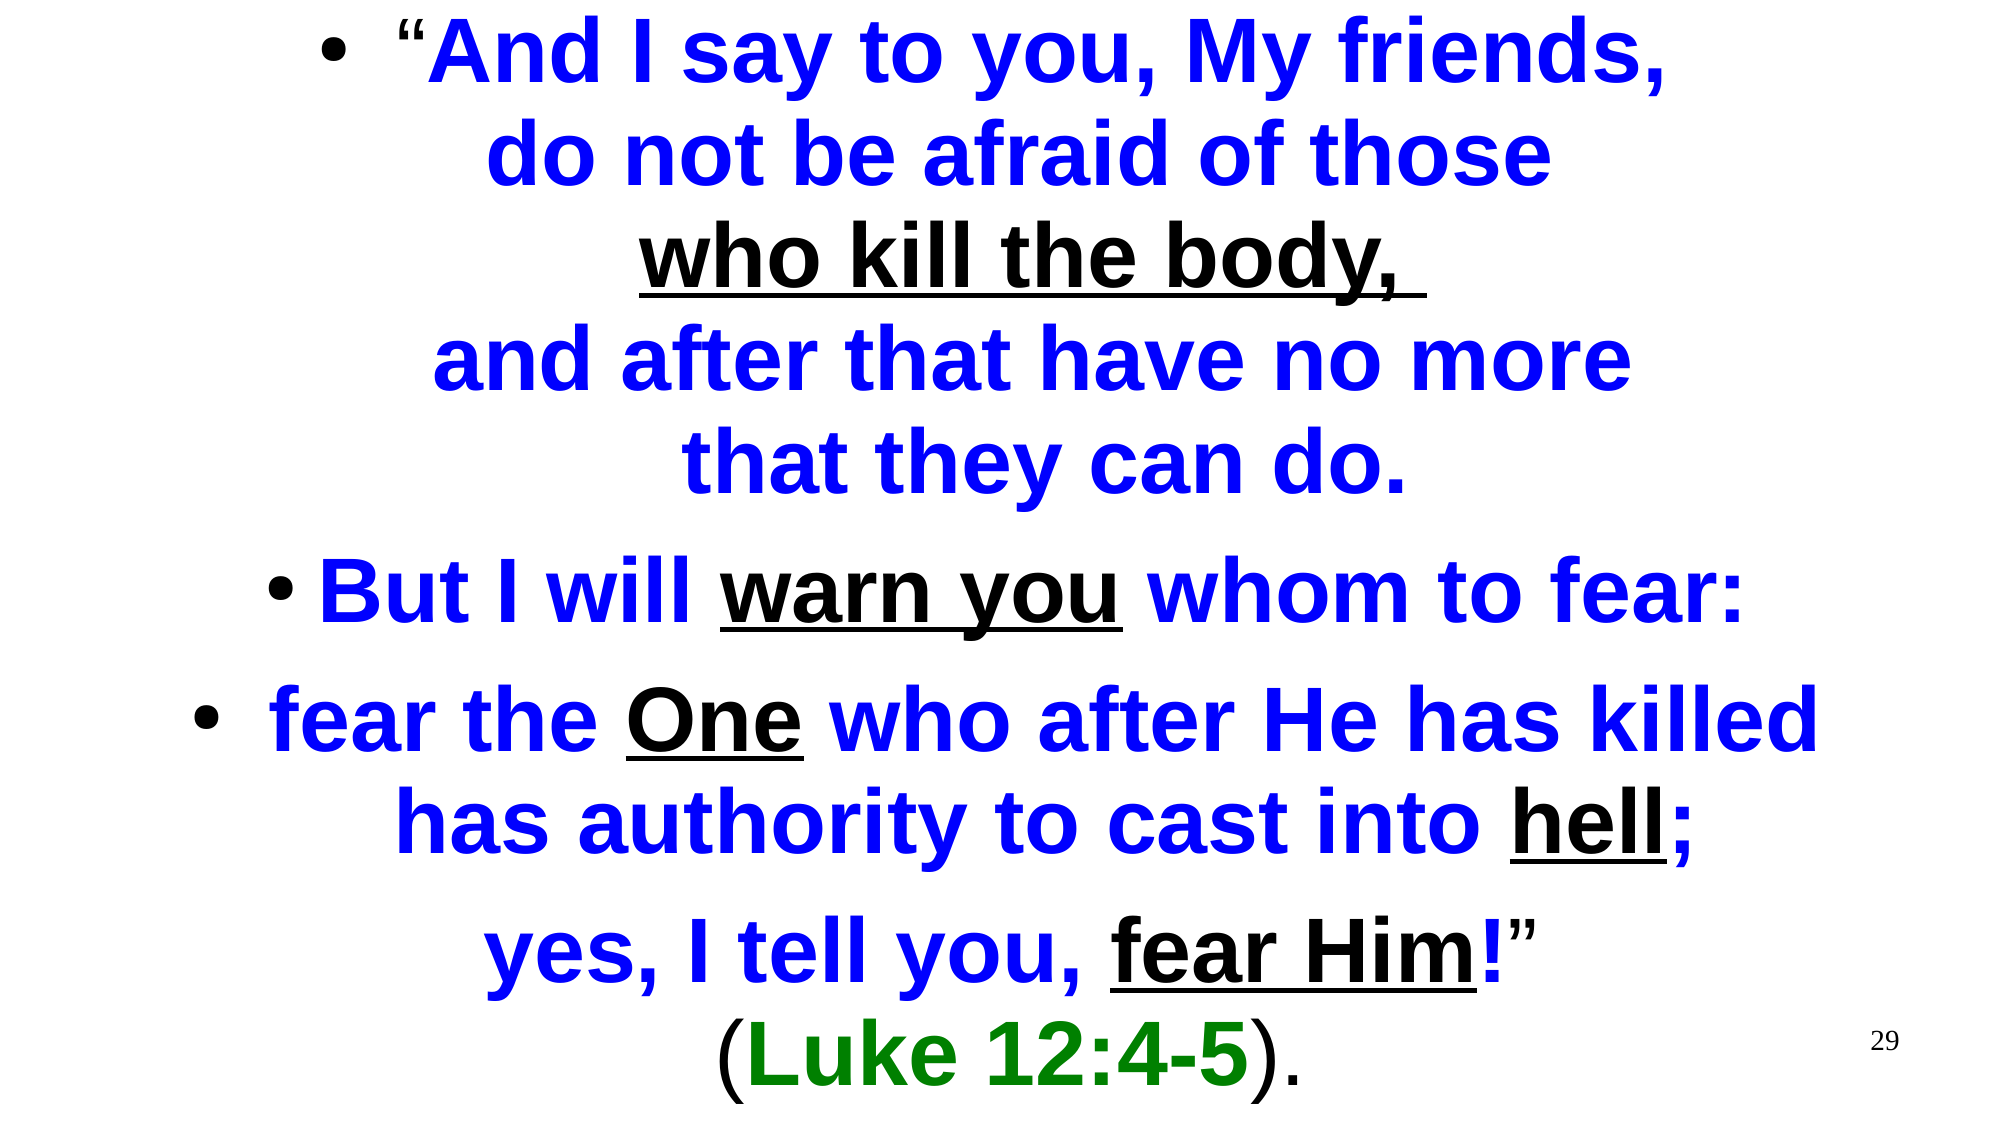

# “And I say to you, My friends, do not be afraid of those who kill the body, and after that have no more that they can do.
But I will warn you whom to fear:
 fear the One who after He has killed
 has authority to cast into hell;
 yes, I tell you, fear Him!”
 (Luke 12:4-5).
29